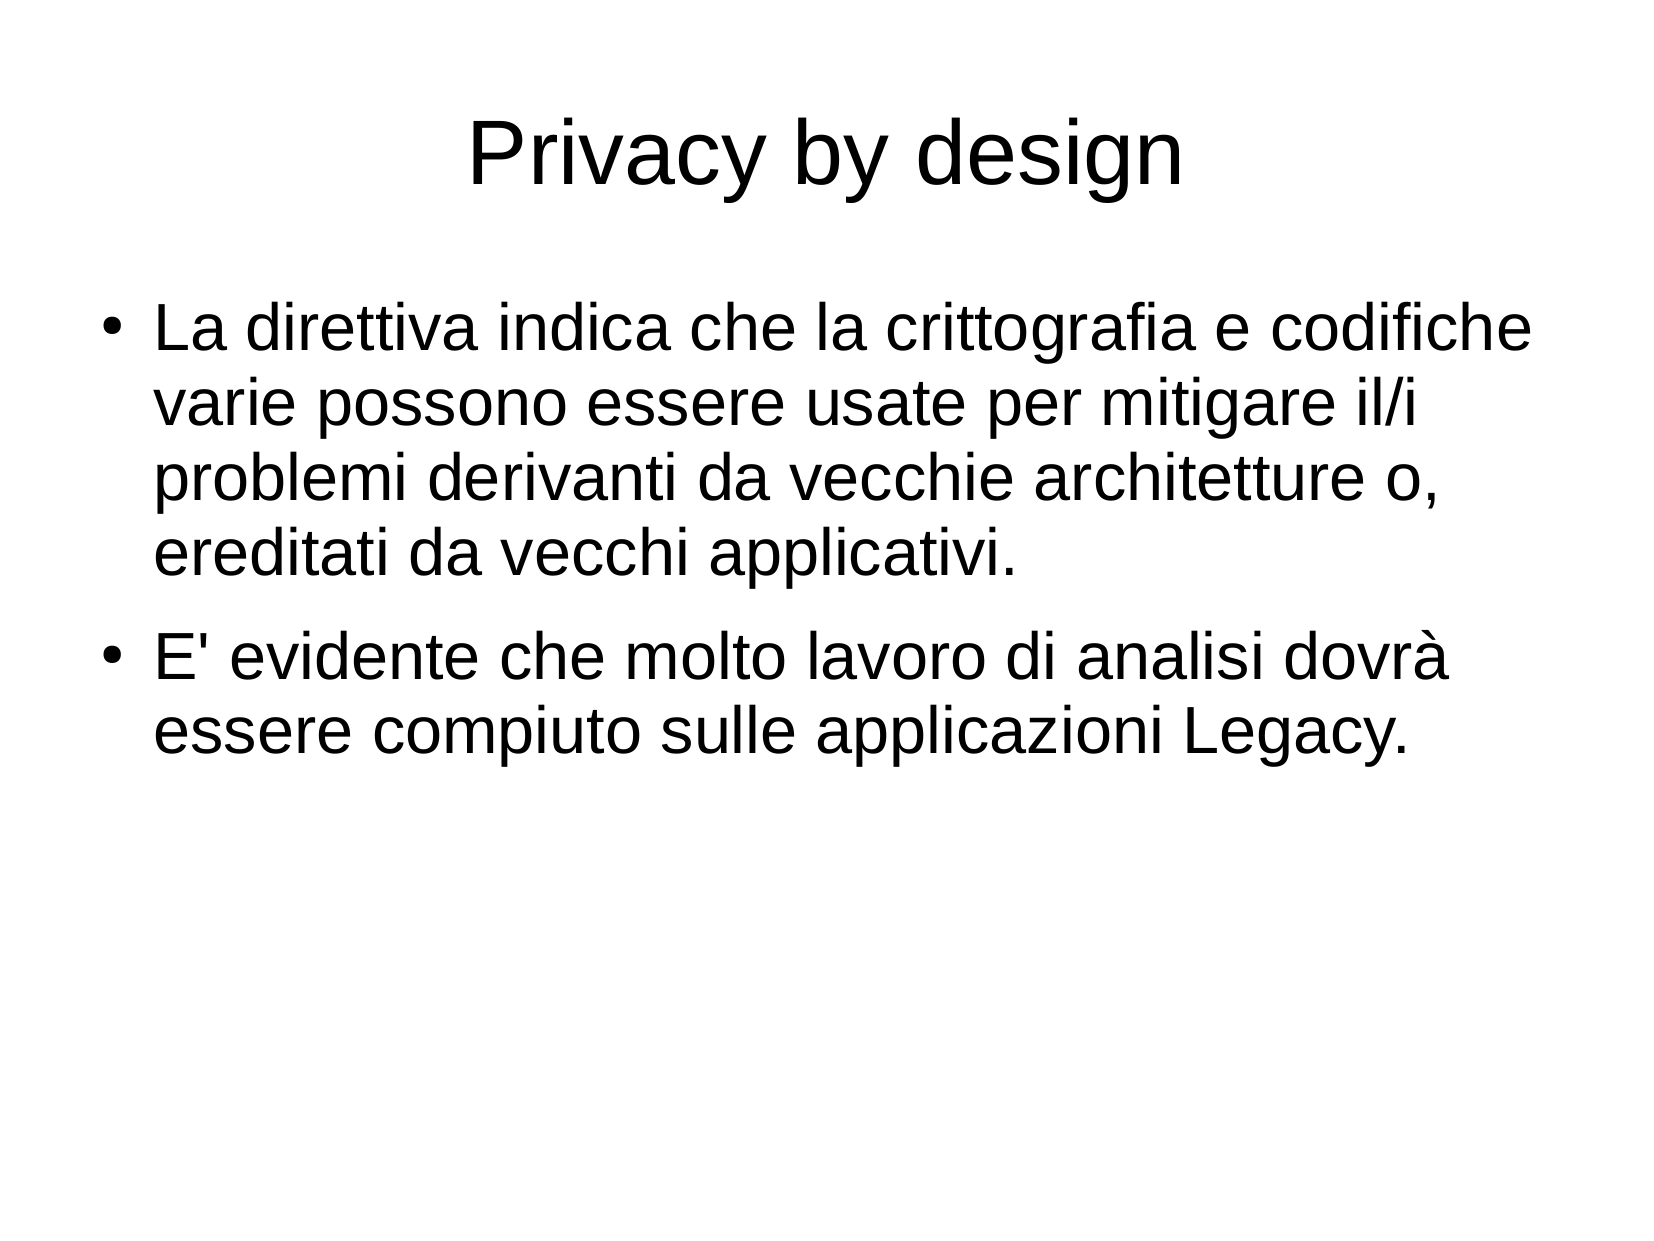

# Privacy by design
La direttiva indica che la crittografia e codifiche varie possono essere usate per mitigare il/i problemi derivanti da vecchie architetture o, ereditati da vecchi applicativi.
E' evidente che molto lavoro di analisi dovrà essere compiuto sulle applicazioni Legacy.